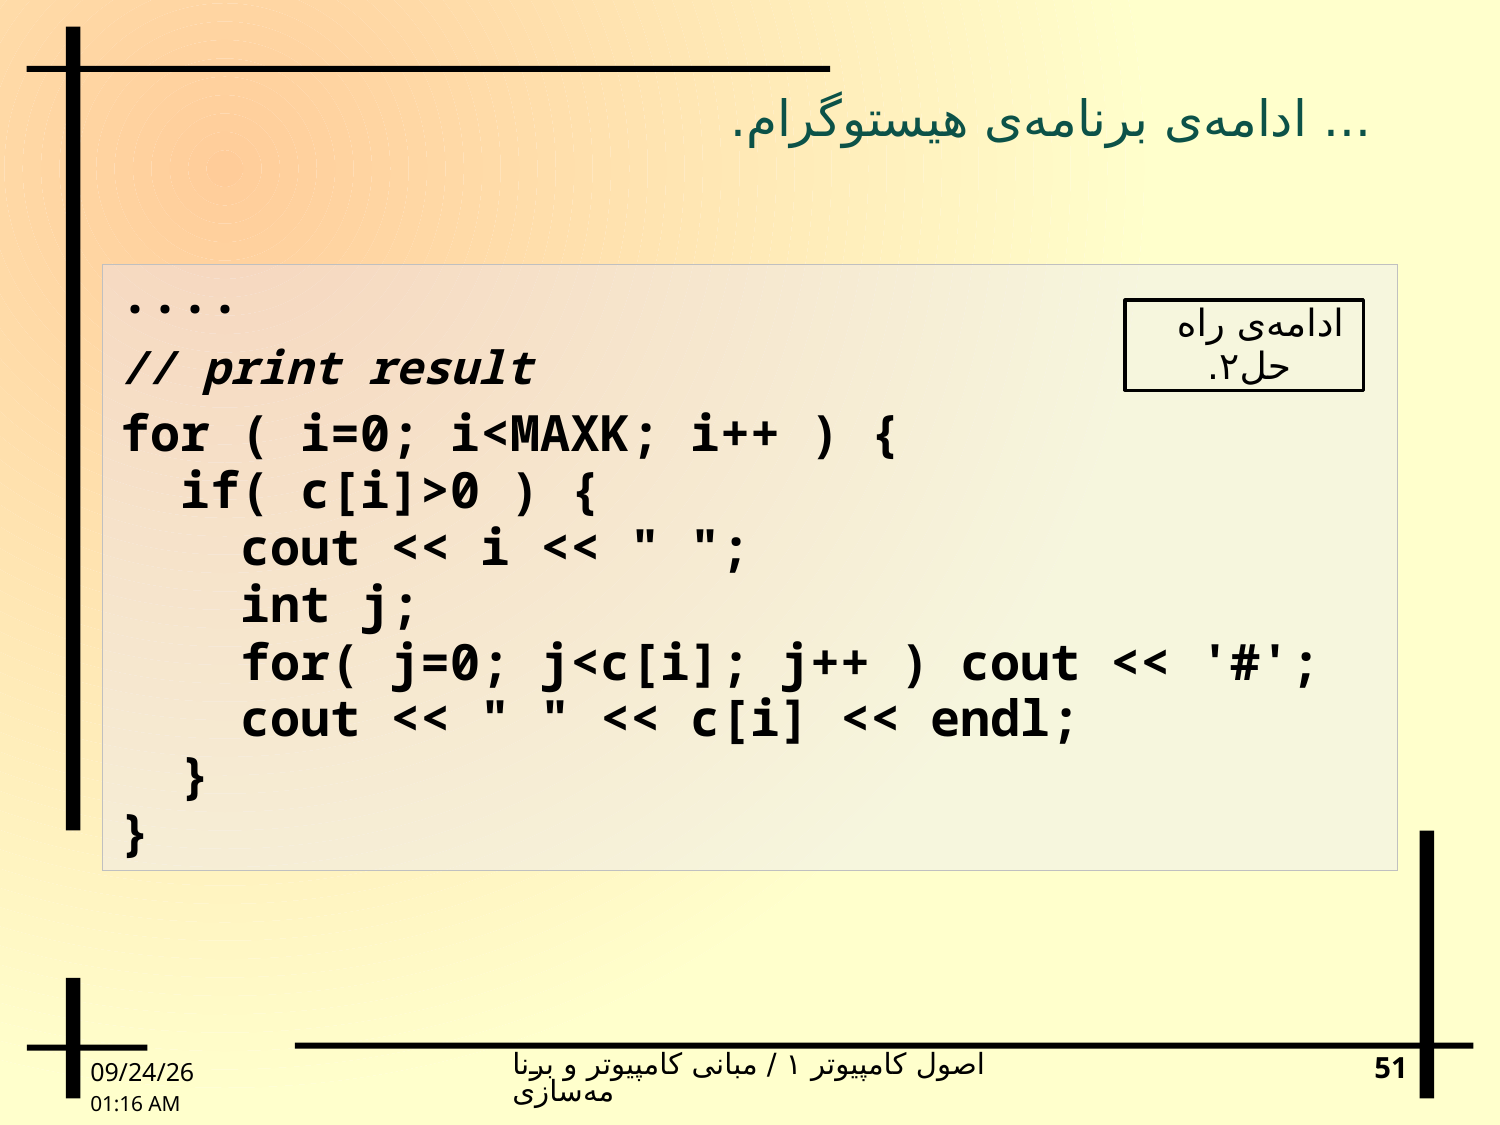

# ... ادامه‌ی برنامه‌ی هیستوگرام.
....
// print result
for ( i=0; i<MAXK; i++ ) {
 if( c[i]>0 ) {
 cout << i << " ";
 int j;
 for( j=0; j<c[i]; j++ ) cout << '#';
 cout << " " << c[i] << endl;
 }
}
ادامه‌ی راه حل۲.
اصول کامپیوتر ۱ / مبانی کامپیوتر و برنامه‌سازی
51